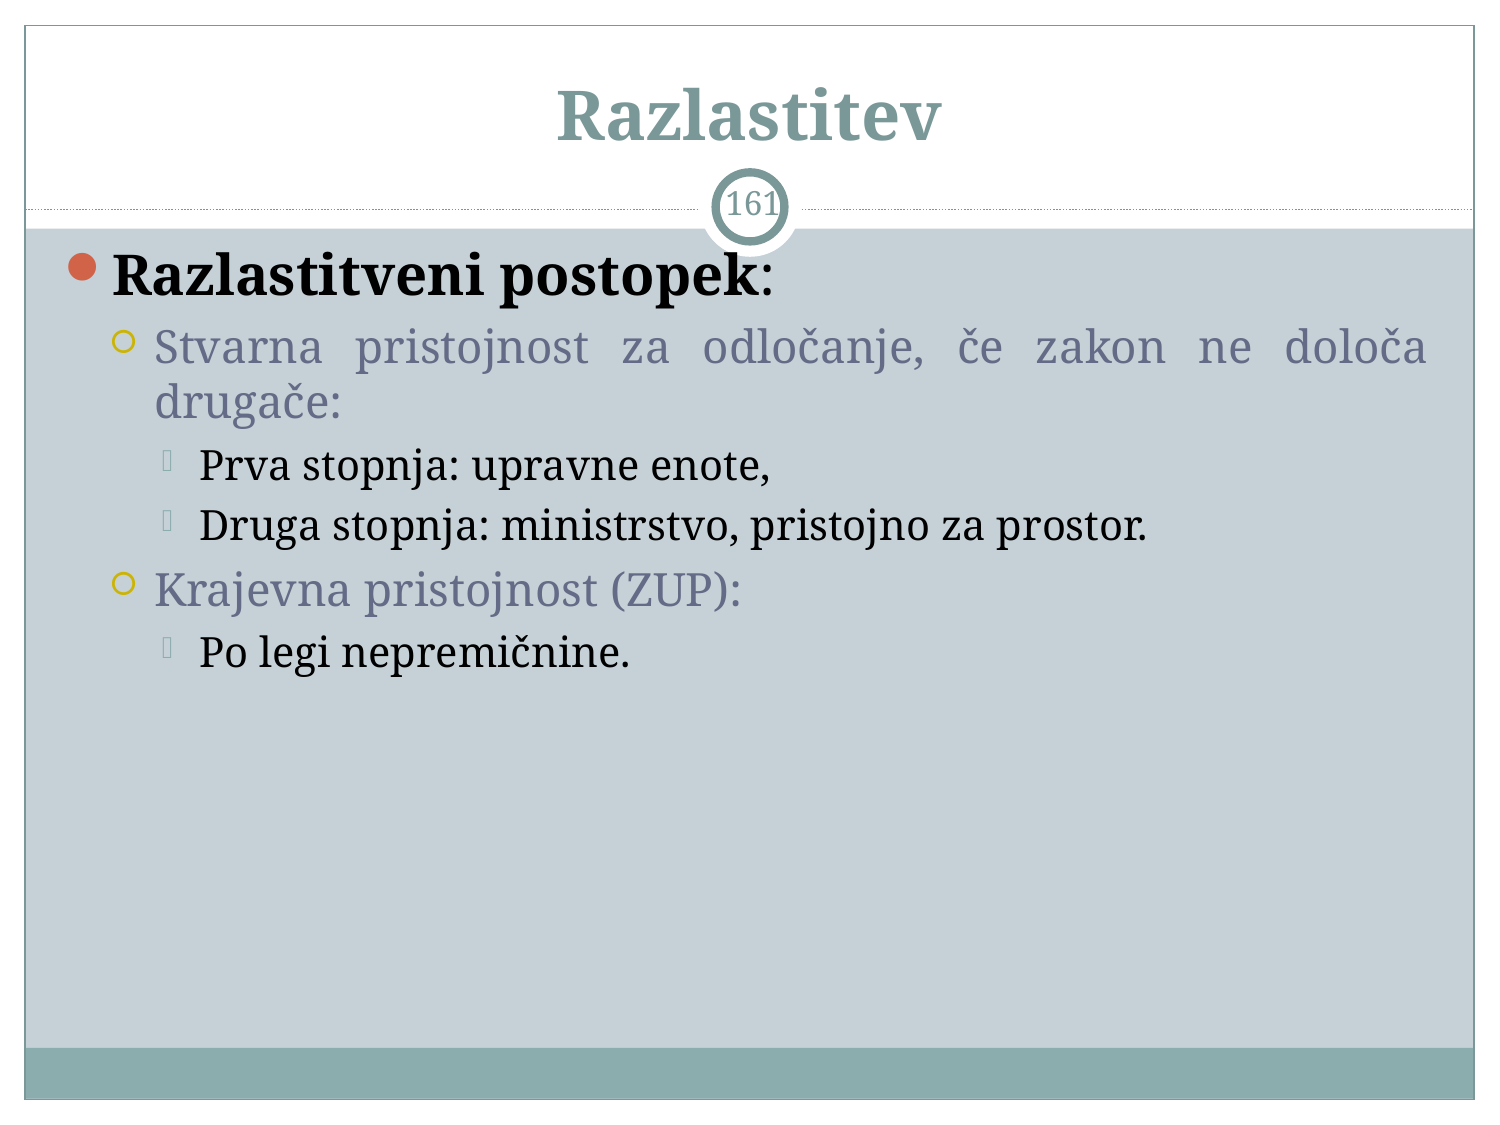

# Razlastitev
Razlastitveni postopek:
Stvarna pristojnost za odločanje, če zakon ne določa drugače:
Prva stopnja: upravne enote,
Druga stopnja: ministrstvo, pristojno za prostor.
Krajevna pristojnost (ZUP):
Po legi nepremičnine.